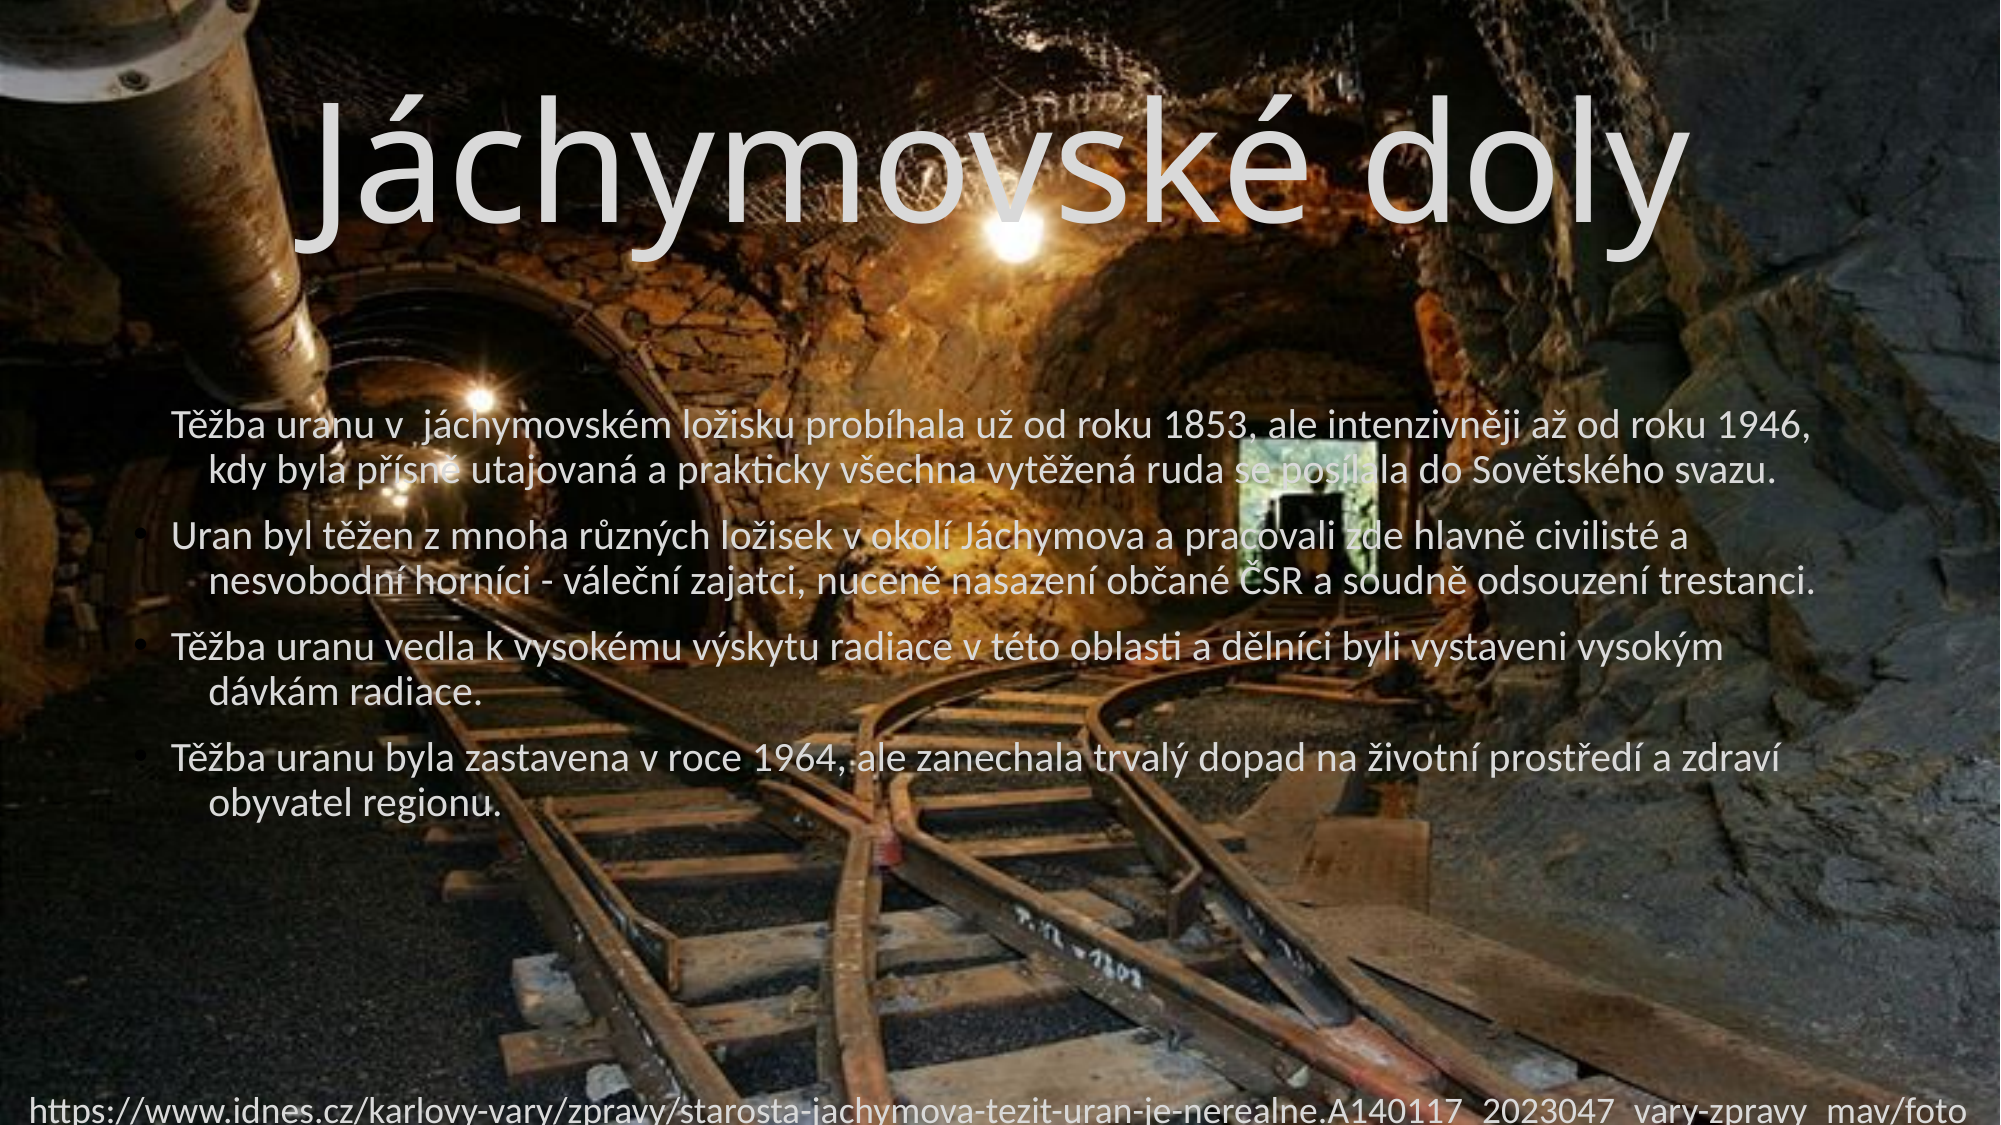

# Jáchymovské doly
Těžba uranu v jáchymovském ložisku probíhala už od roku 1853, ale intenzivněji až od roku 1946, kdy byla přísně utajovaná a prakticky všechna vytěžená ruda se posílala do Sovětského svazu.
Uran byl těžen z mnoha různých ložisek v okolí Jáchymova a pracovali zde hlavně civilisté a nesvobodní horníci - váleční zajatci, nuceně nasazení občané ČSR a soudně odsouzení trestanci.
Těžba uranu vedla k vysokému výskytu radiace v této oblasti a dělníci byli vystaveni vysokým dávkám radiace.
Těžba uranu byla zastavena v roce 1964, ale zanechala trvalý dopad na životní prostředí a zdraví obyvatel regionu.
https://www.idnes.cz/karlovy-vary/zpravy/starosta-jachymova-tezit-uran-je-nerealne.A140117_2023047_vary-zpravy_mav/foto